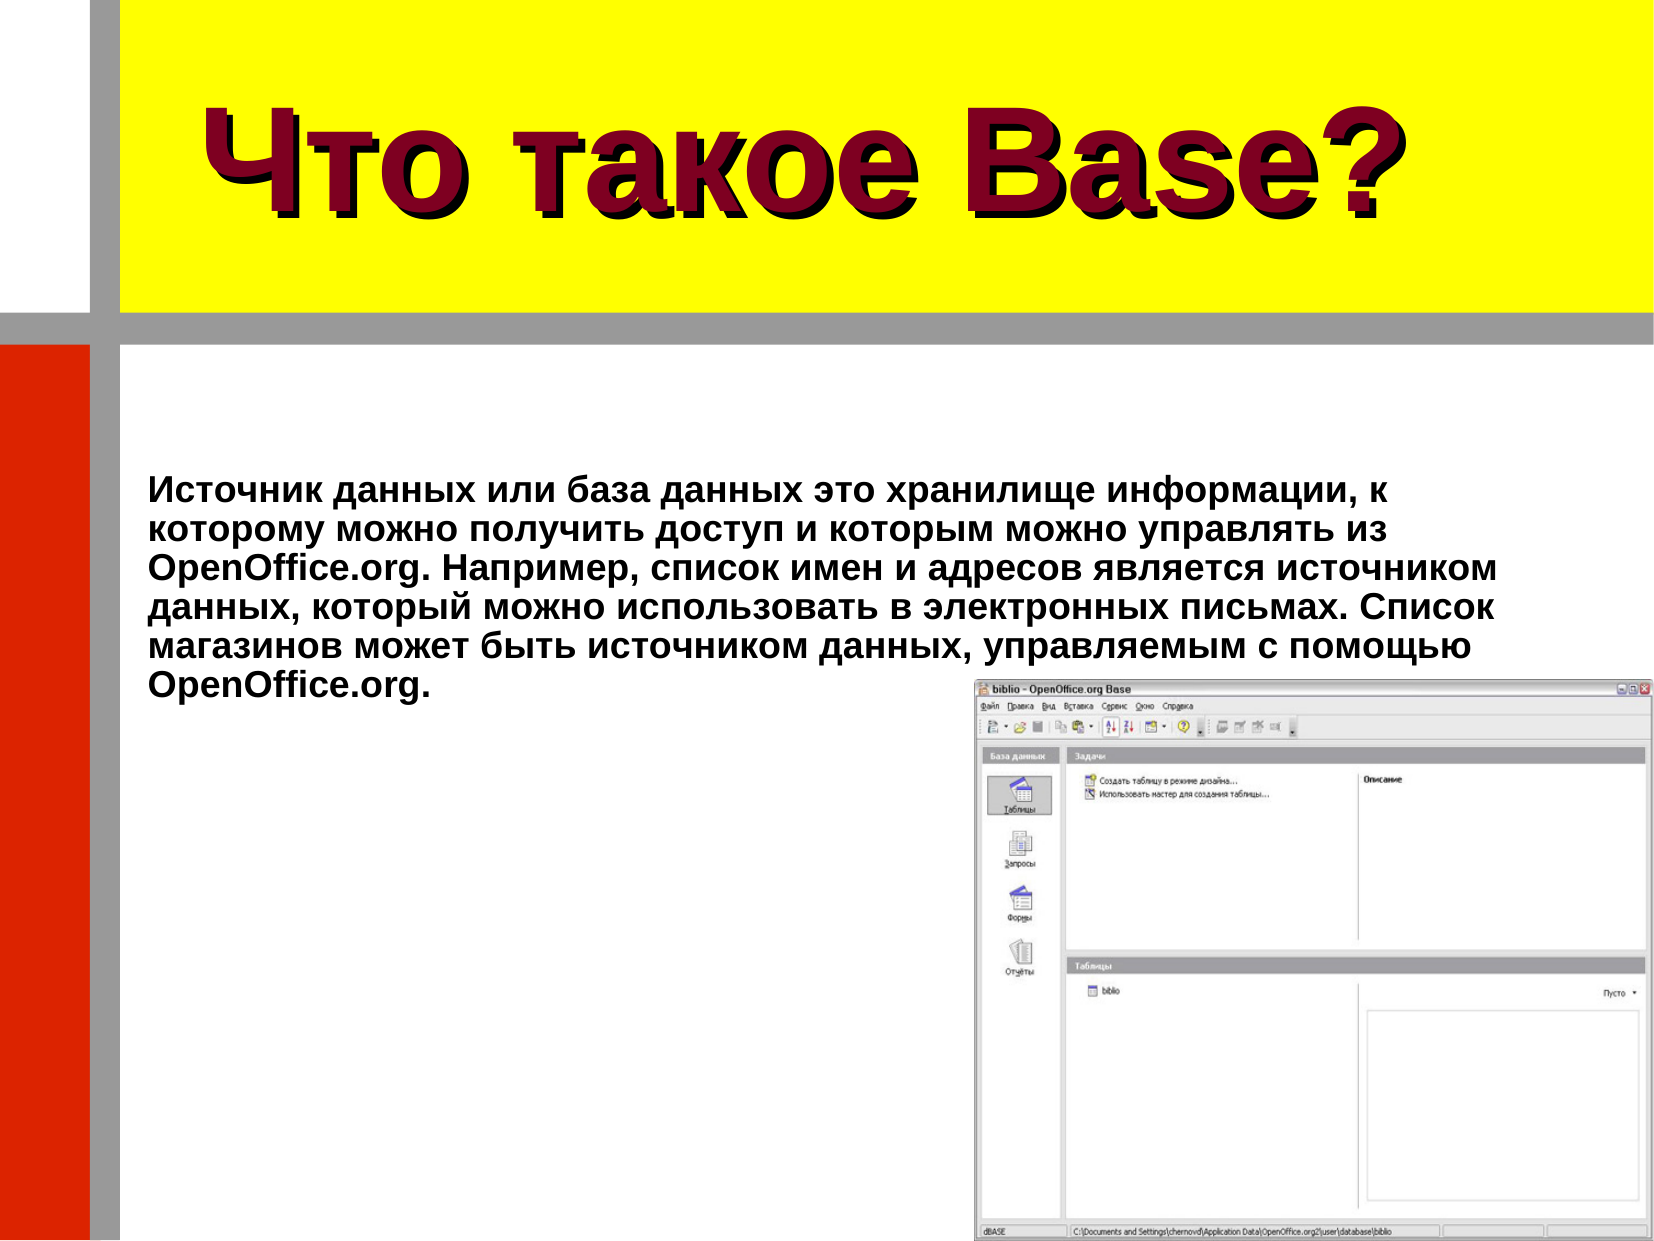

# Что такое Base?
Источник данных или база данных это хранилище информации, к которому можно получить доступ и которым можно управлять из OpenOffice.org. Например, список имен и адресов является источником данных, который можно использовать в электронных письмах. Список магазинов может быть источником данных, управляемым с помощью OpenOffice.org.